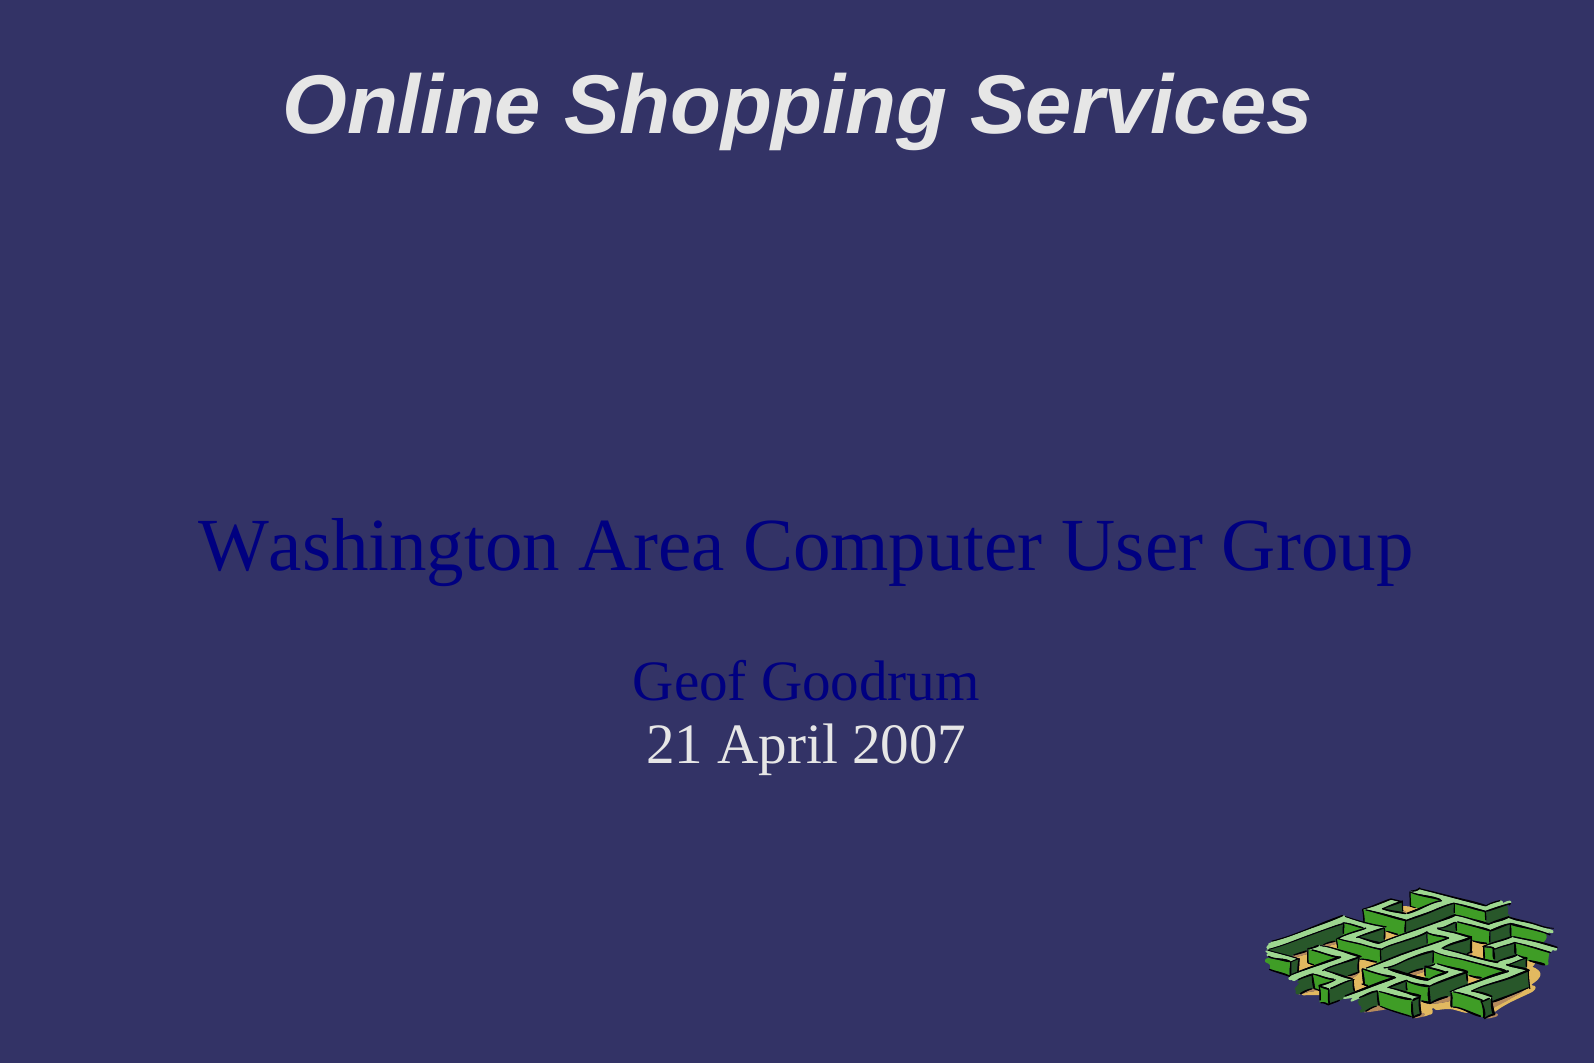

# Online Shopping Services
Washington Area Computer User Group
Geof Goodrum
21 April 2007